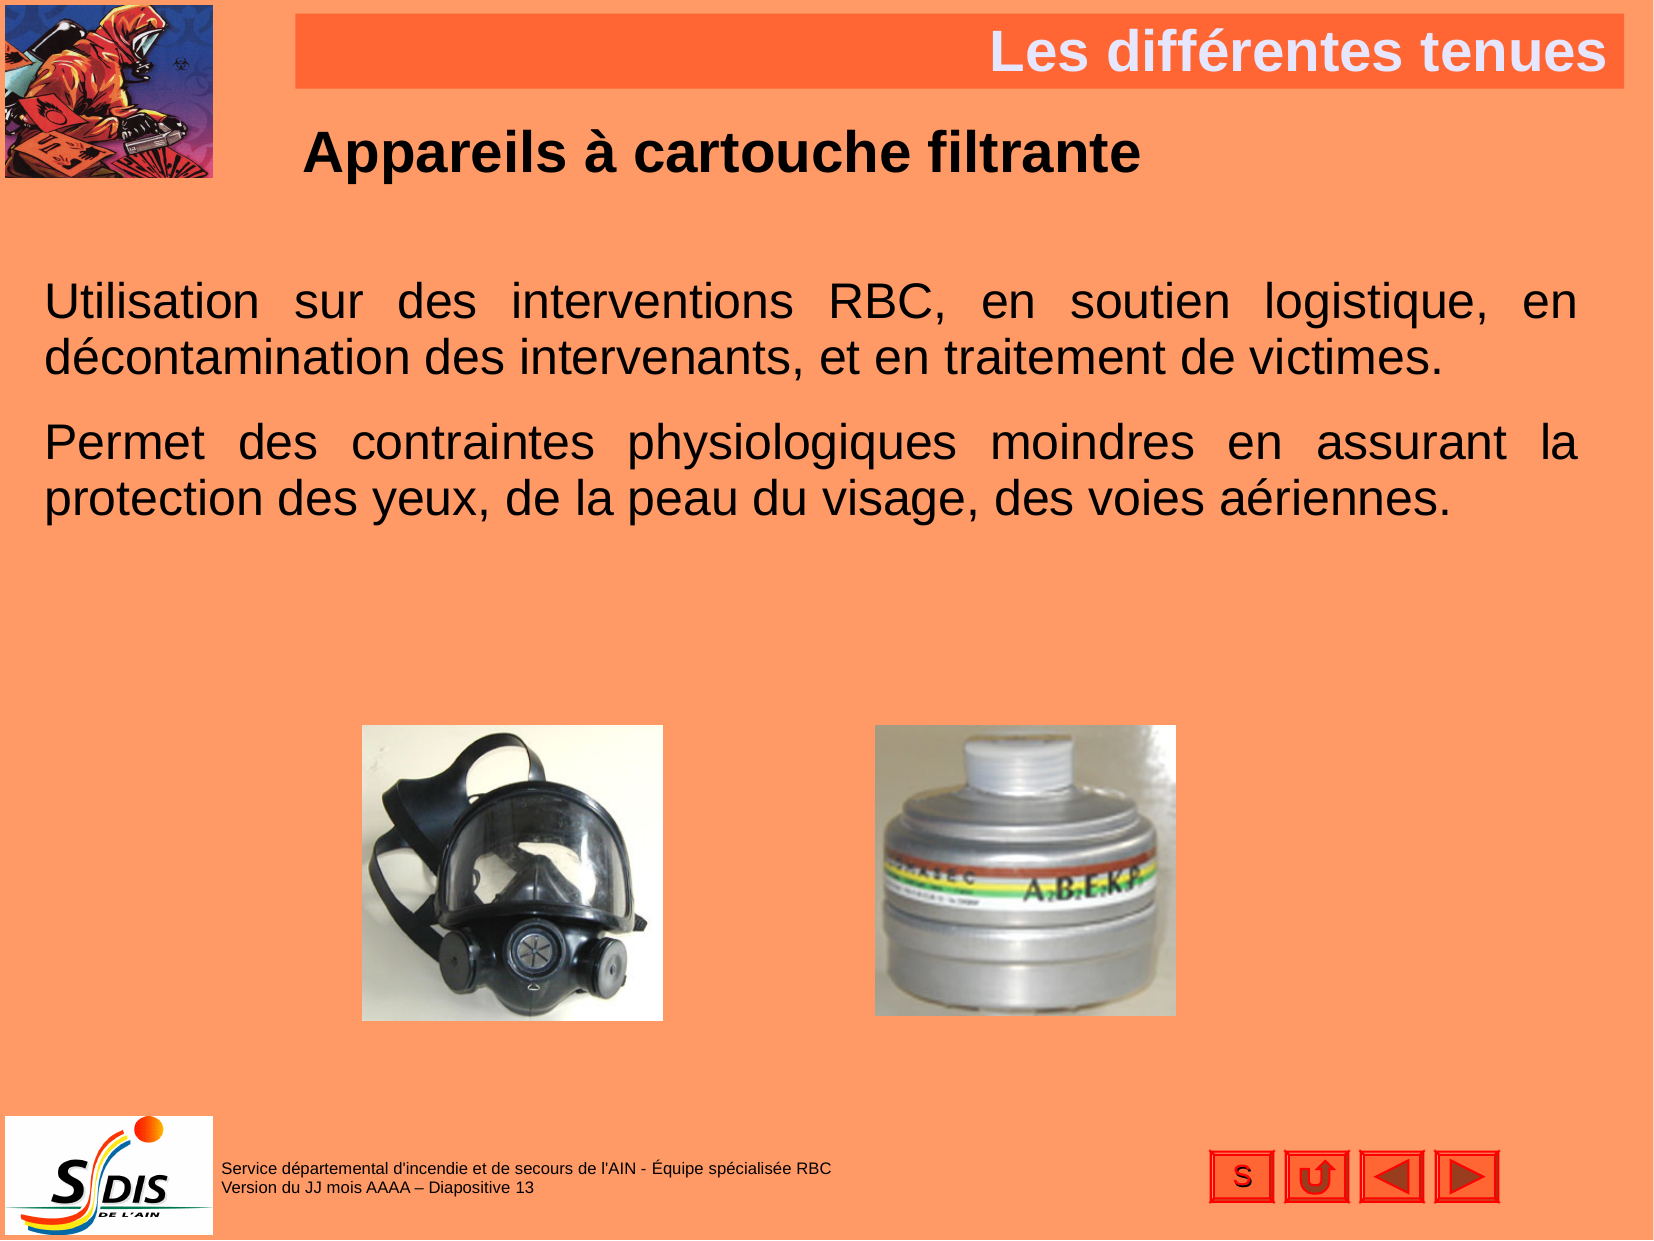

Les différentes tenues
Appareils à cartouche filtrante
# Utilisation sur des interventions RBC, en soutien logistique, en décontamination des intervenants, et en traitement de victimes.
Permet des contraintes physiologiques moindres en assurant la protection des yeux, de la peau du visage, des voies aériennes.